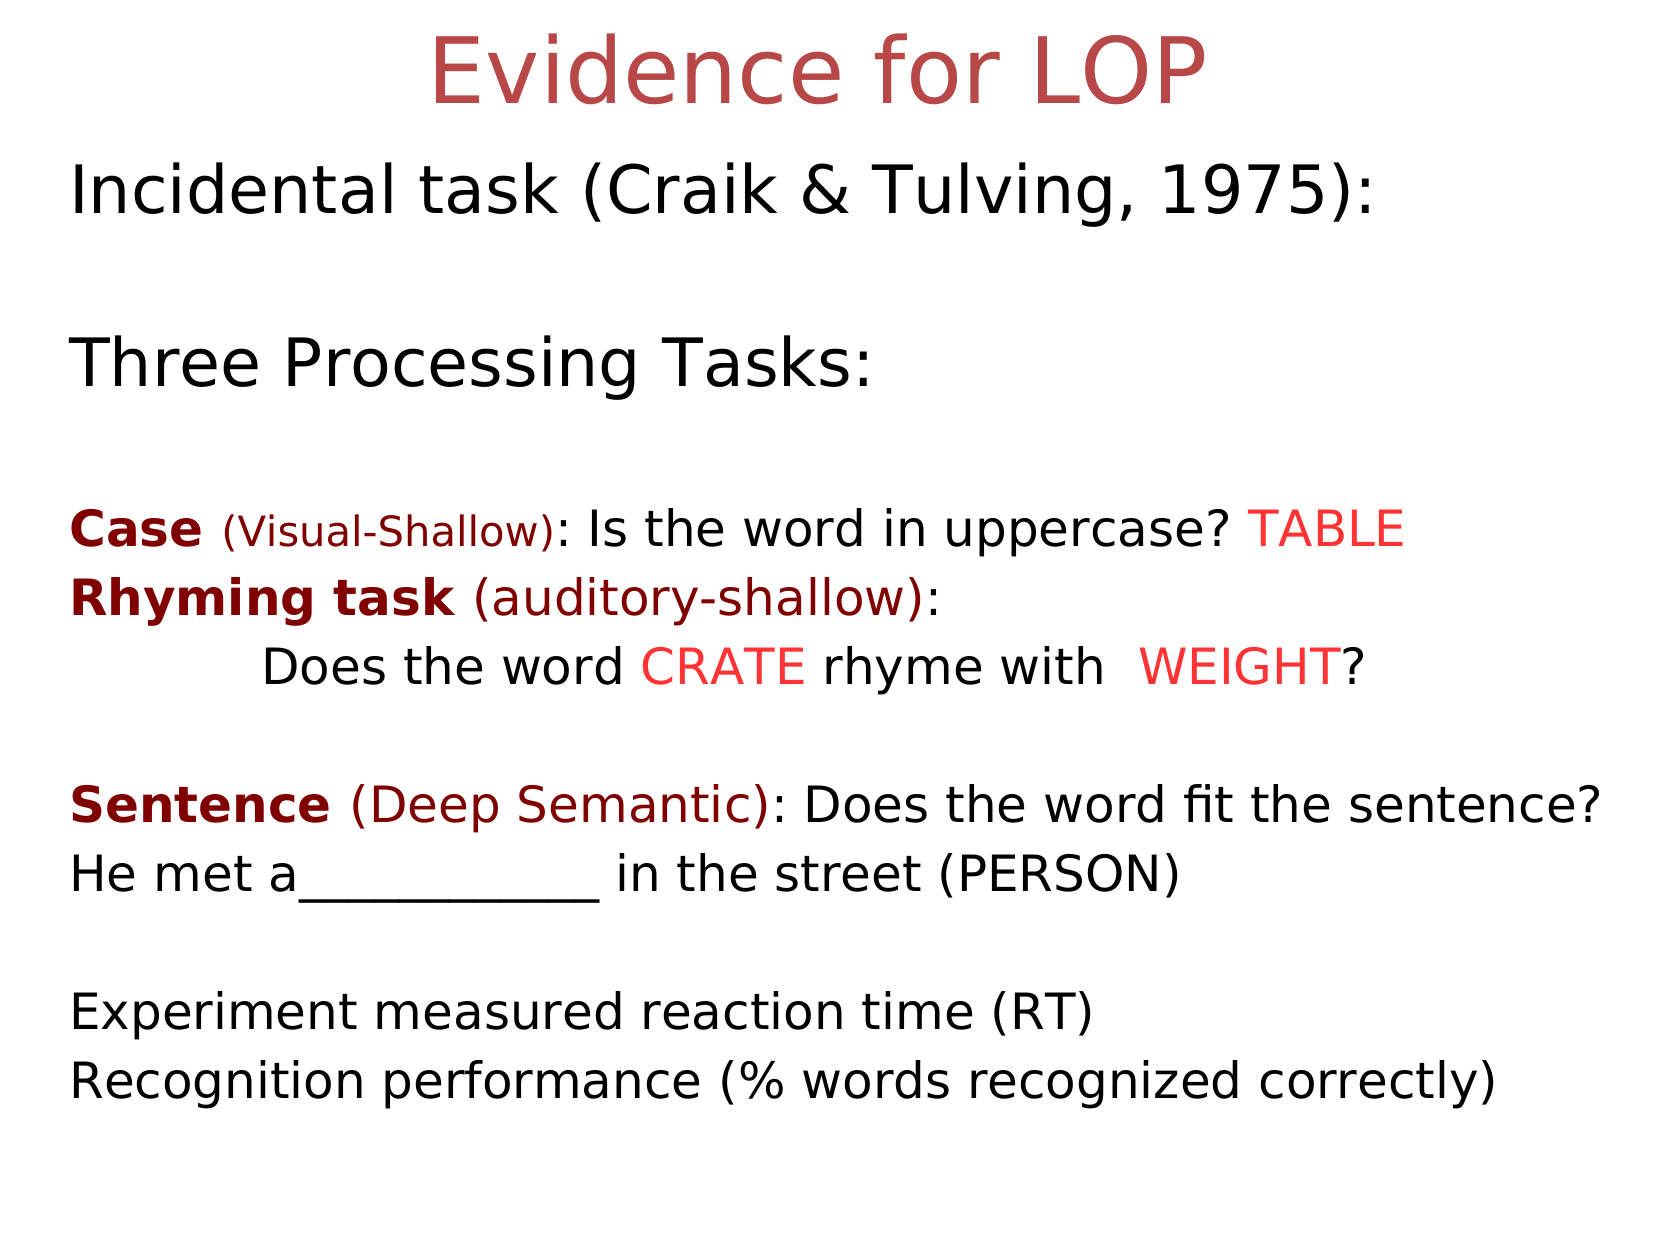

# Evidence for LOP
Incidental task (Craik & Tulving, 1975):
Three Processing Tasks:
Case (Visual-Shallow): Is the word in uppercase? TABLE
Rhyming task (auditory-shallow):
 Does the word CRATE rhyme with WEIGHT?
Sentence (Deep Semantic): Does the word fit the sentence?
He met a____________ in the street (PERSON)
Experiment measured reaction time (RT)
Recognition performance (% words recognized correctly)